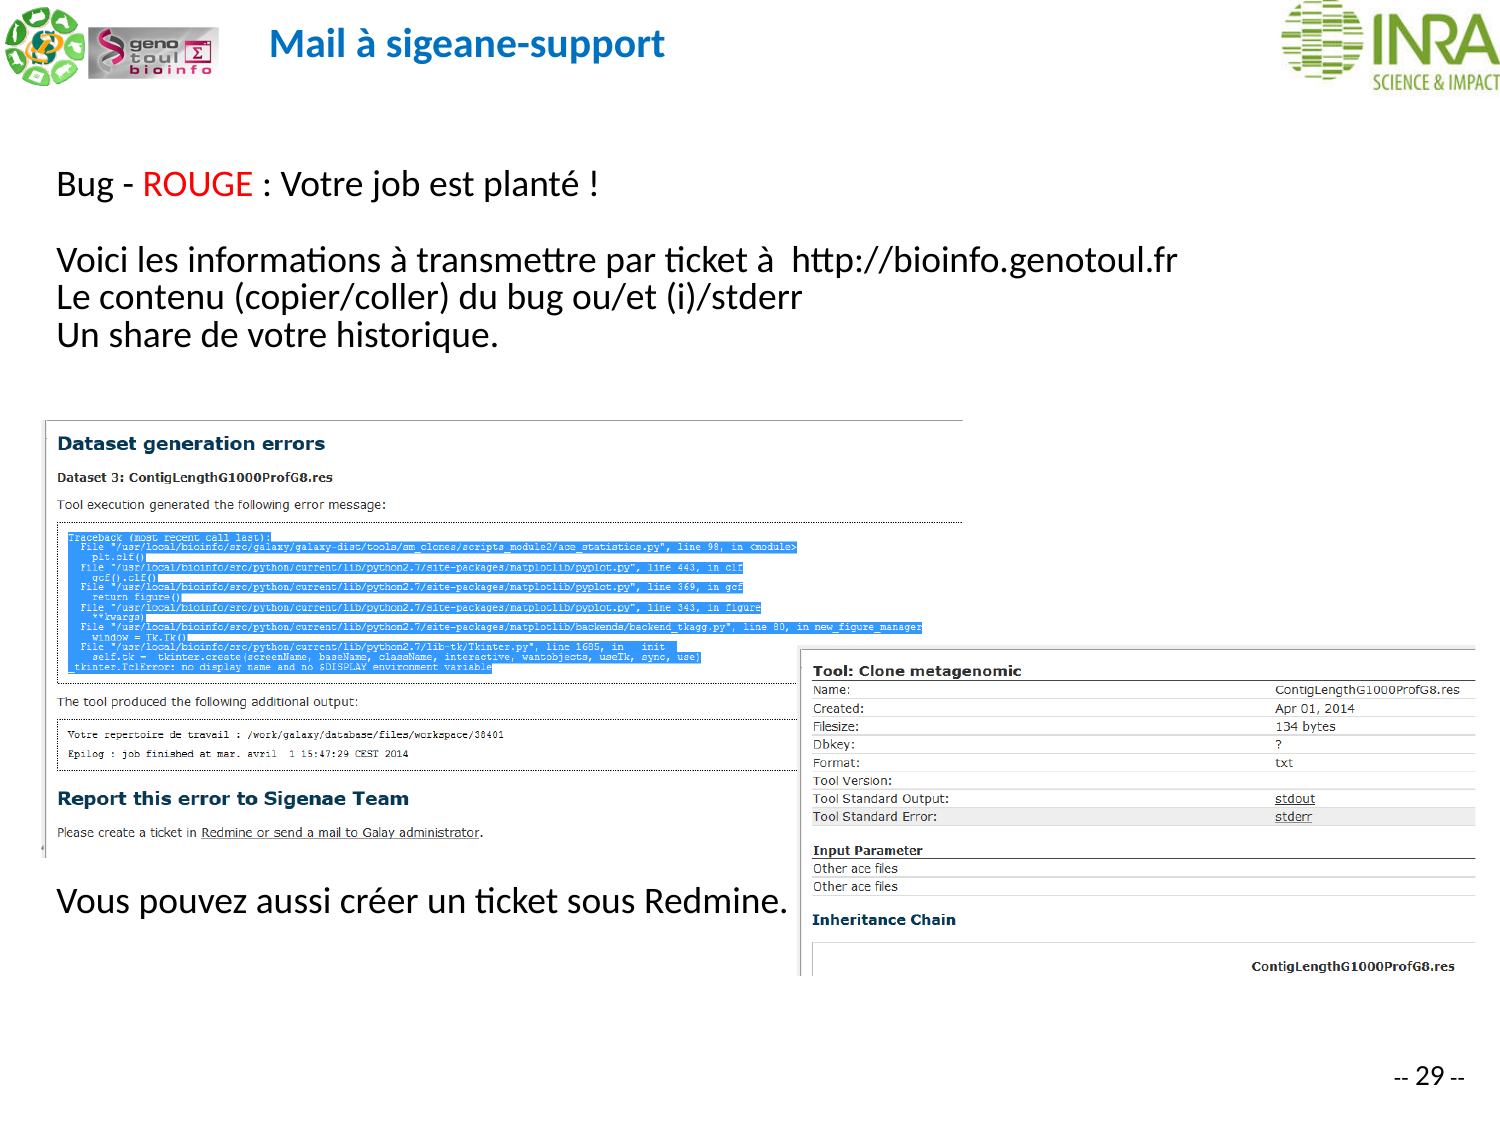

Mail à sigeane-support
Bug - ROUGE : Votre job est planté !
Voici les informations à transmettre par ticket à http://bioinfo.genotoul.fr
Le contenu (copier/coller) du bug ou/et (i)/stderr
Un share de votre historique.
Vous pouvez aussi créer un ticket sous Redmine.